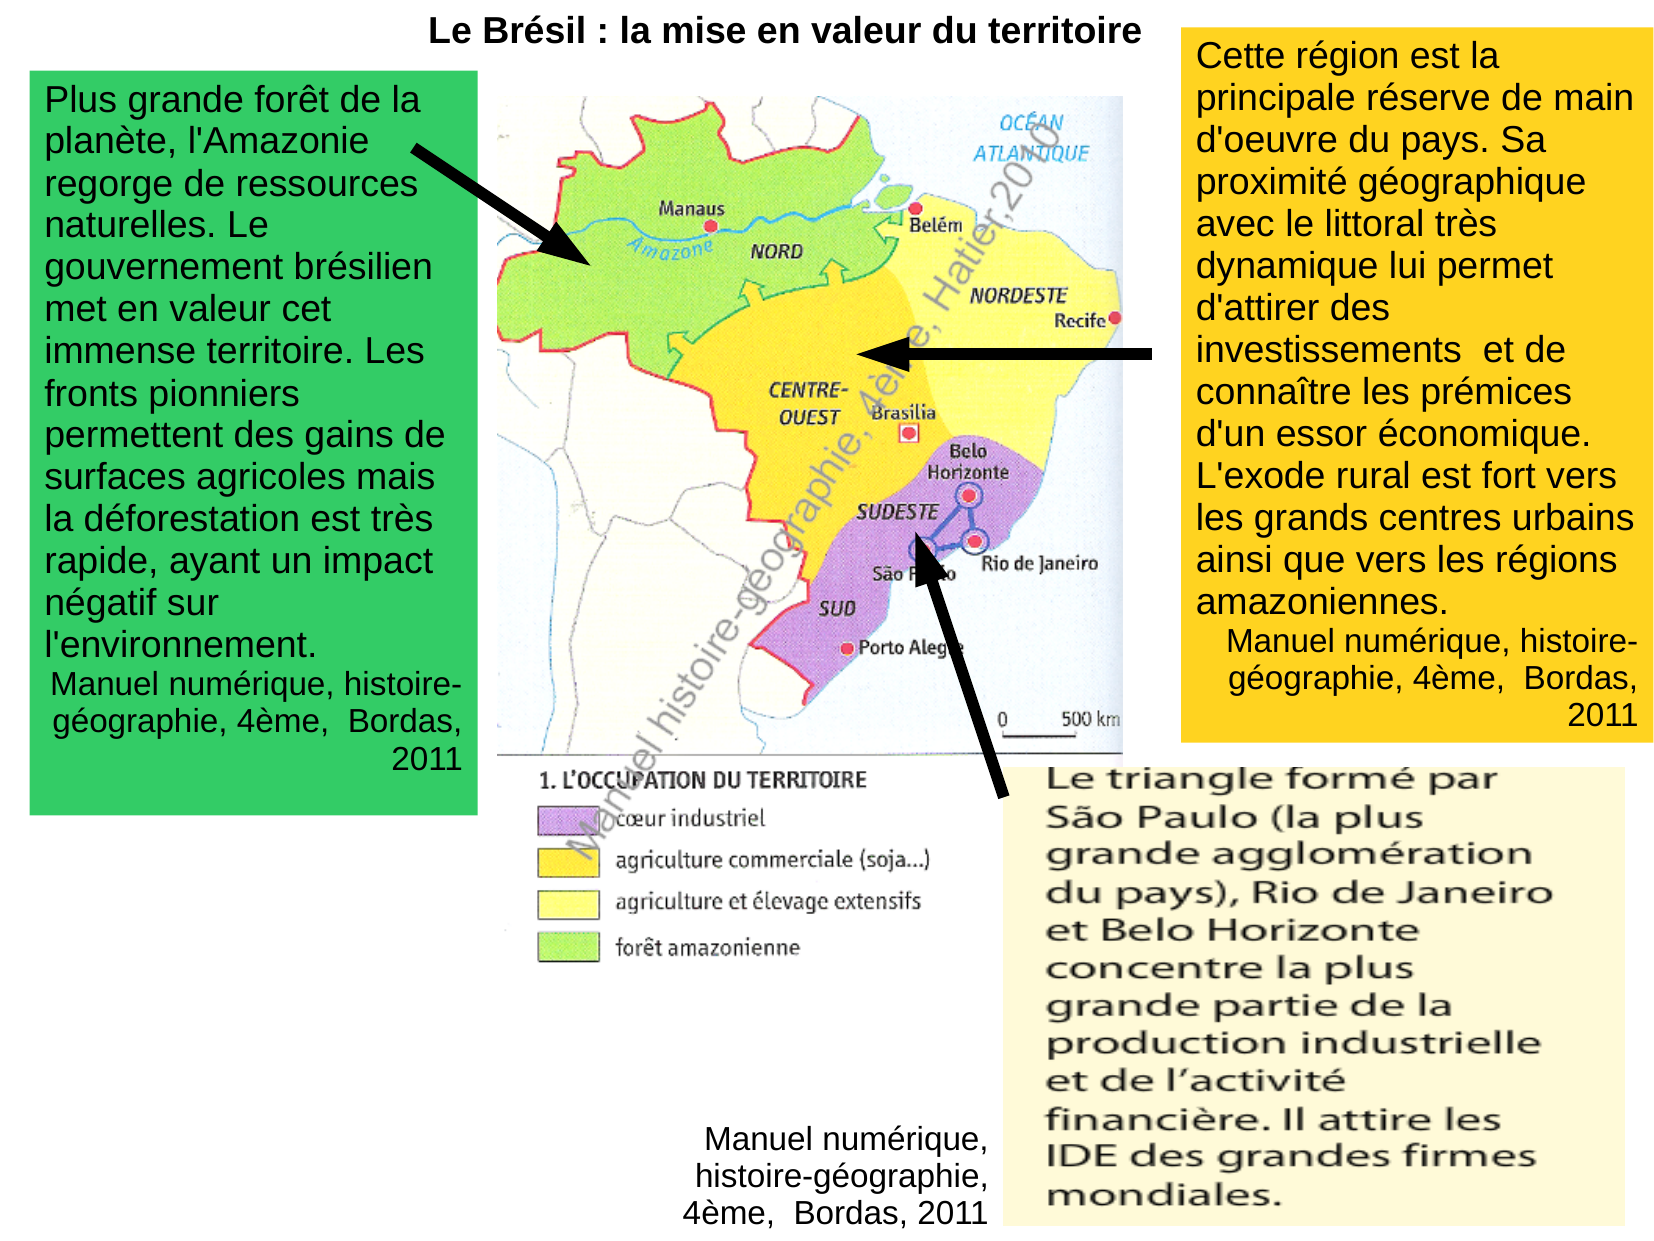

Le Brésil : la mise en valeur du territoire
Cette région est la principale réserve de main d'oeuvre du pays. Sa proximité géographique avec le littoral très dynamique lui permet d'attirer des investissements et de connaître les prémices d'un essor économique. L'exode rural est fort vers les grands centres urbains ainsi que vers les régions amazoniennes.
Manuel numérique, histoire-géographie, 4ème, Bordas, 2011
Plus grande forêt de la planète, l'Amazonie regorge de ressources naturelles. Le gouvernement brésilien met en valeur cet immense territoire. Les fronts pionniers permettent des gains de surfaces agricoles mais la déforestation est très rapide, ayant un impact négatif sur l'environnement.
Manuel numérique, histoire-géographie, 4ème, Bordas, 2011
Manuel numérique, histoire-géographie, 4ème, Bordas, 2011